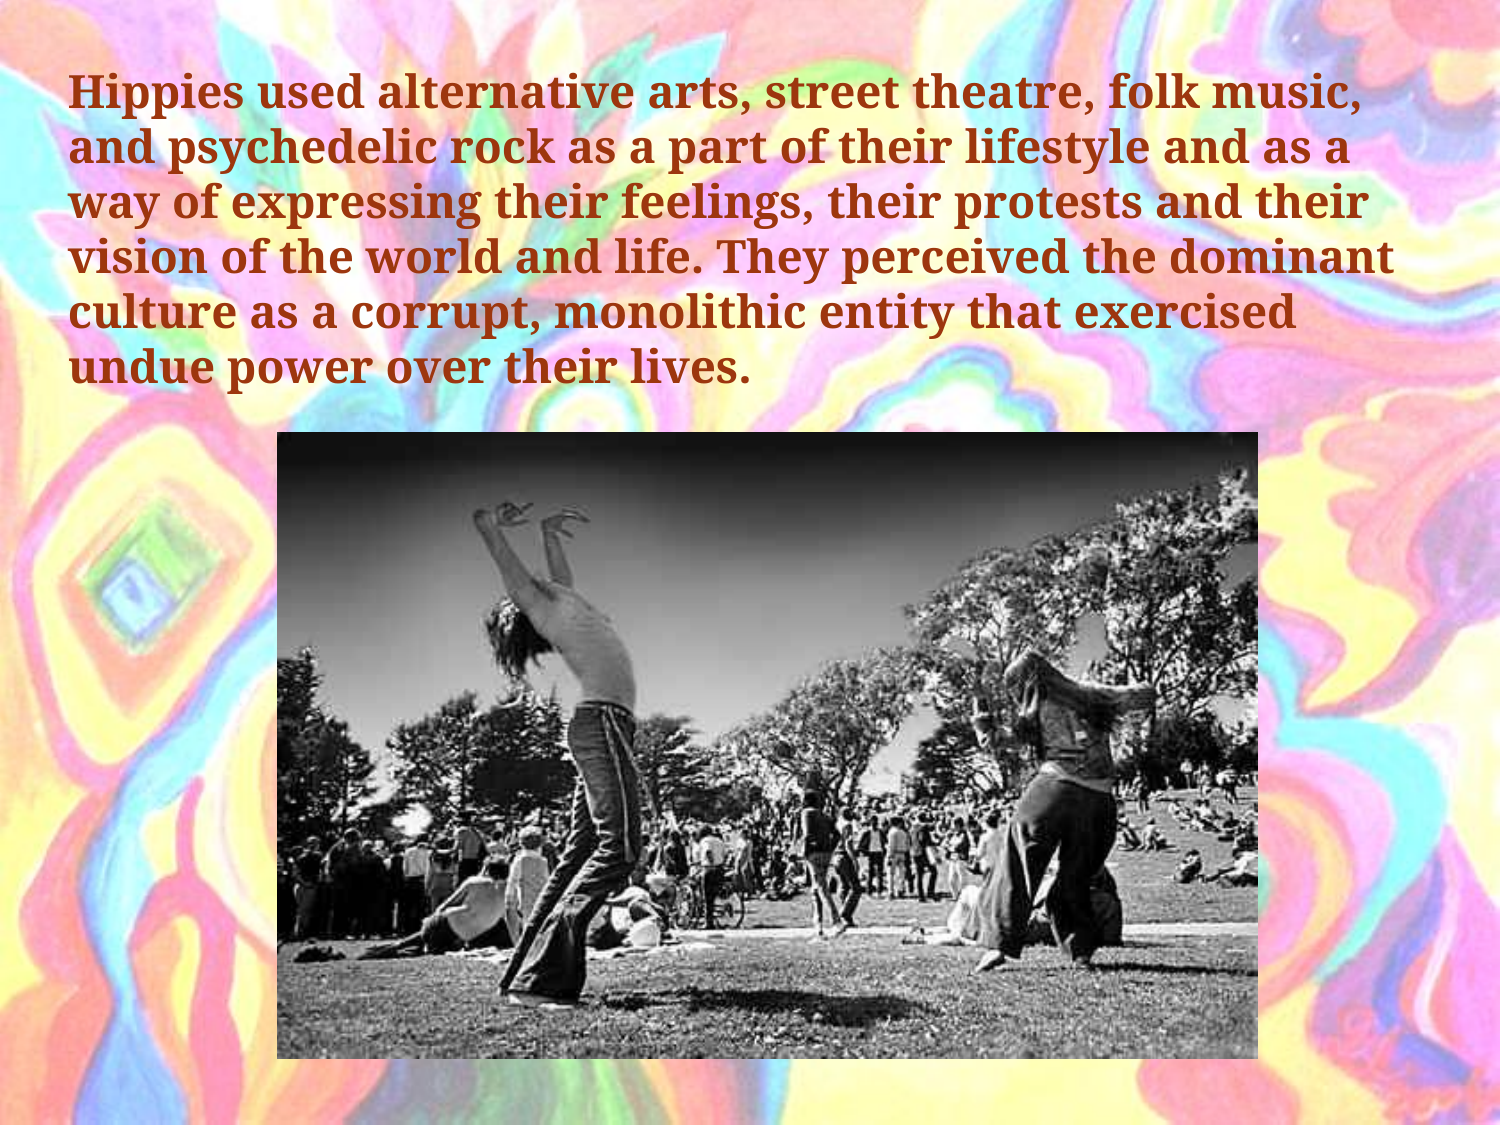

Hippies used alternative arts, street theatre, folk music, and psychedelic rock as a part of their lifestyle and as a way of expressing their feelings, their protests and their vision of the world and life. They perceived the dominant culture as a corrupt, monolithic entity that exercised undue power over their lives.